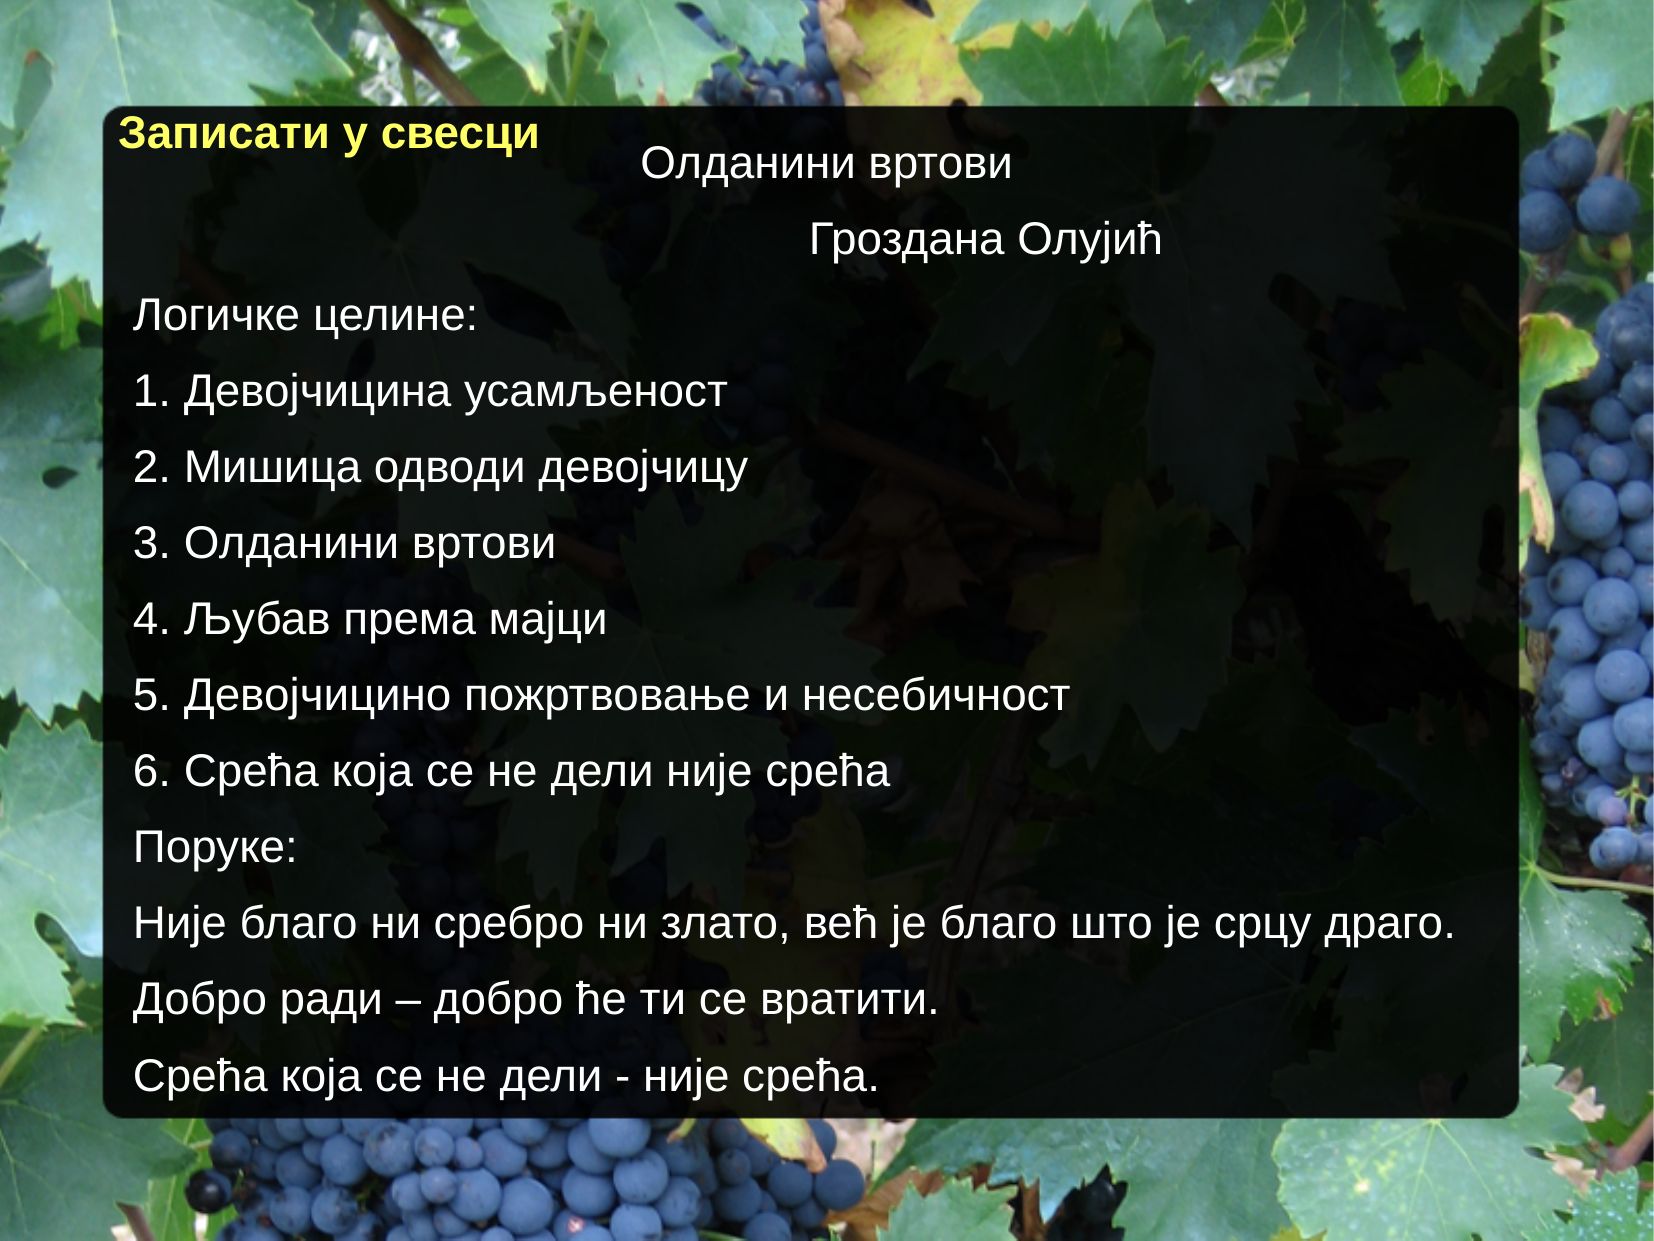

# Записати у свесци
Олданини вртови
 Гроздана Олујић
Логичке целине:
1. Девојчицина усамљеност
2. Мишица одводи девојчицу
3. Олданини вртови
4. Љубав према мајци
5. Девојчицино пожртвовање и несебичност
6. Срећа која се не дели није срећа
Поруке:
Није благо ни сребро ни злато, већ је благо што је срцу драго.
Добро ради – добро ће ти се вратити.
Срећа која се не дели - није срећа.